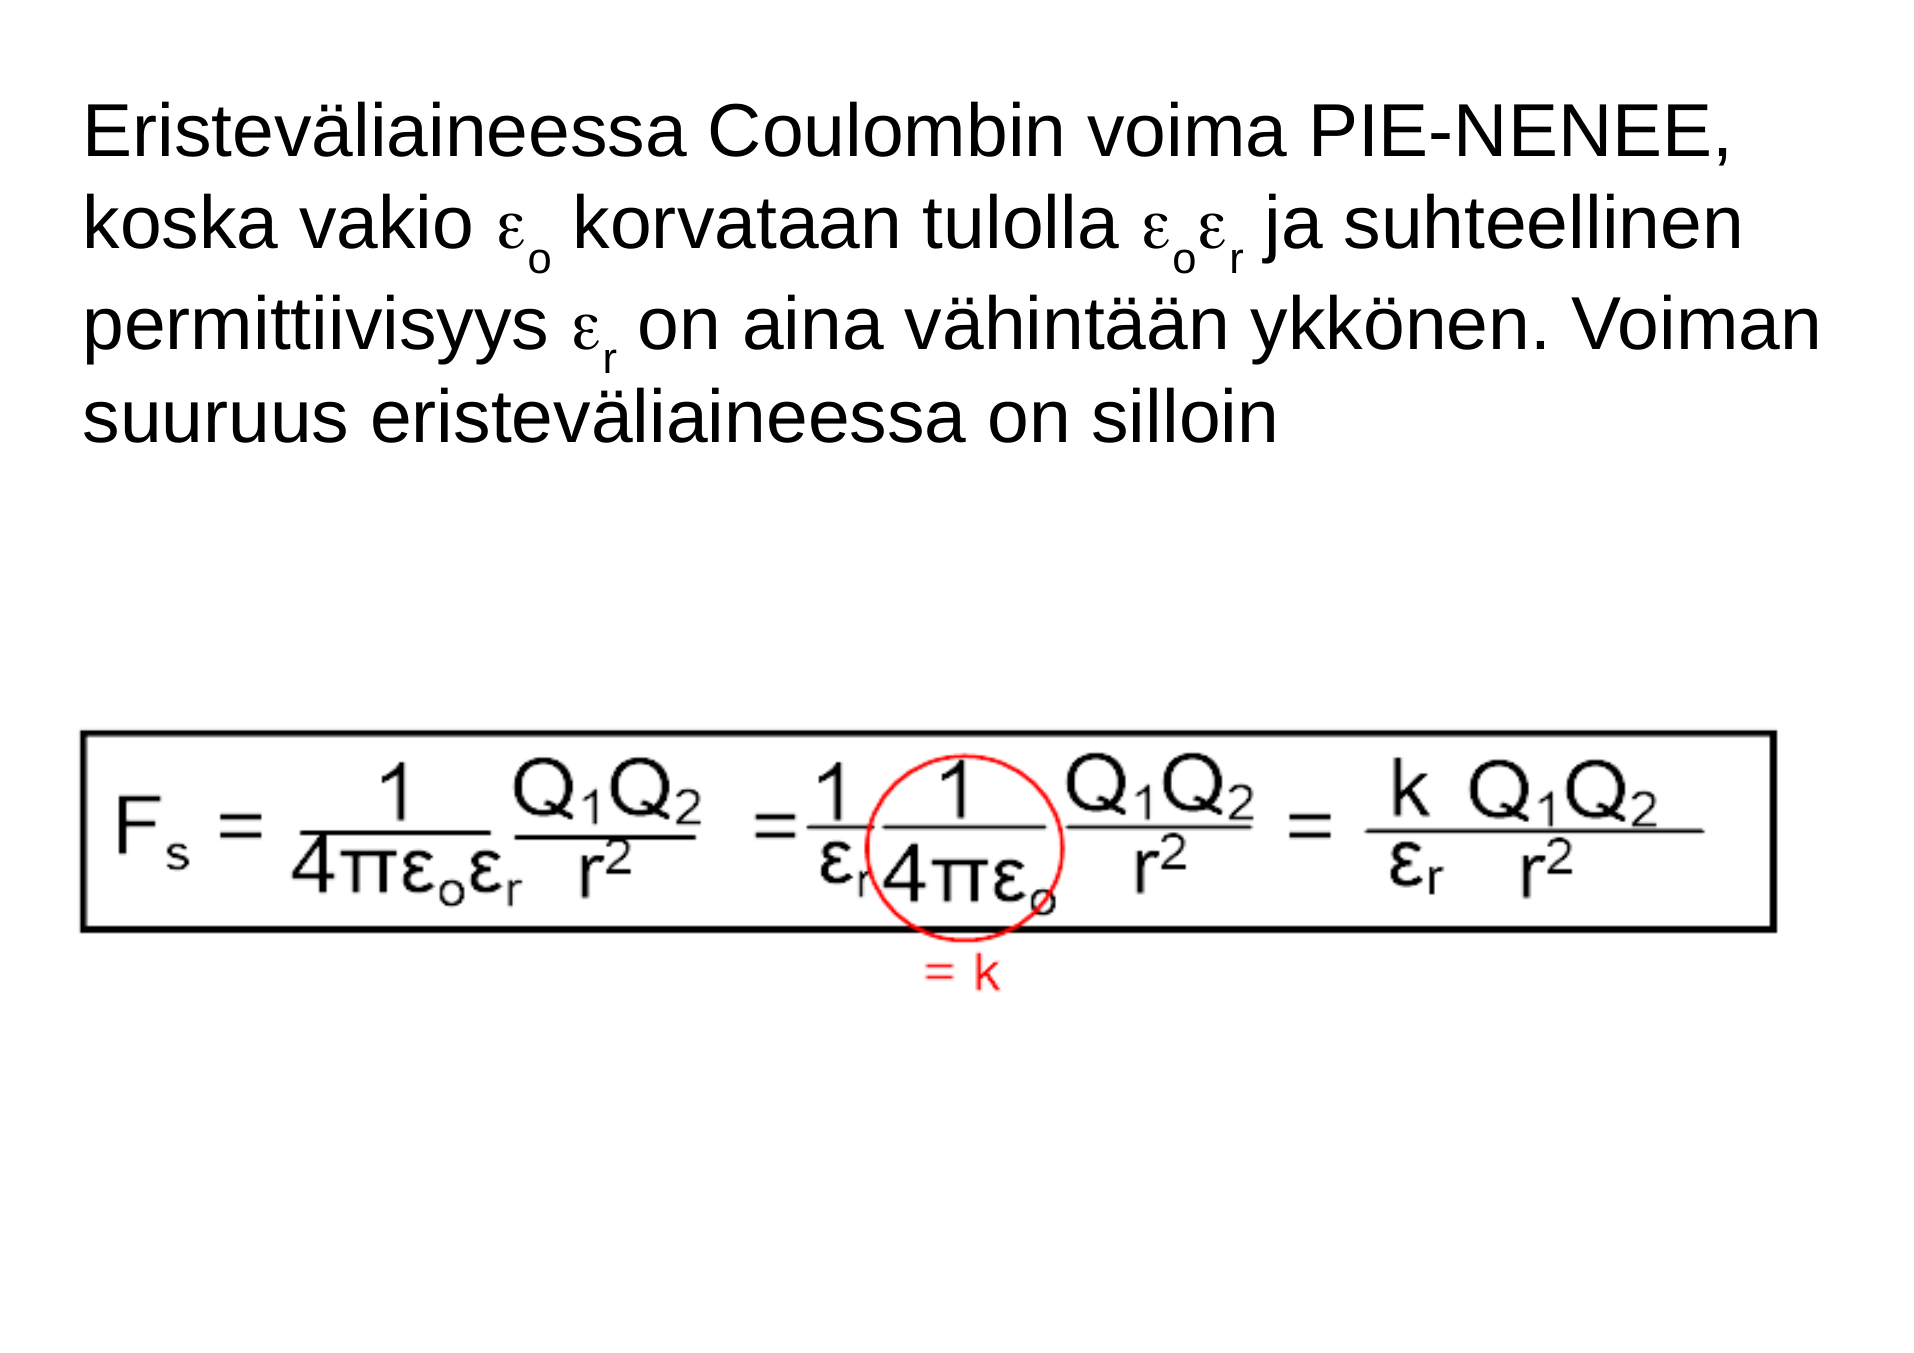

Eristeväliaineessa Coulombin voima PIE-NENEE, koska vakio o korvataan tulolla or ja suhteellinen permittiivisyys r on aina vähintään ykkönen. Voiman suuruus eristeväliaineessa on silloin